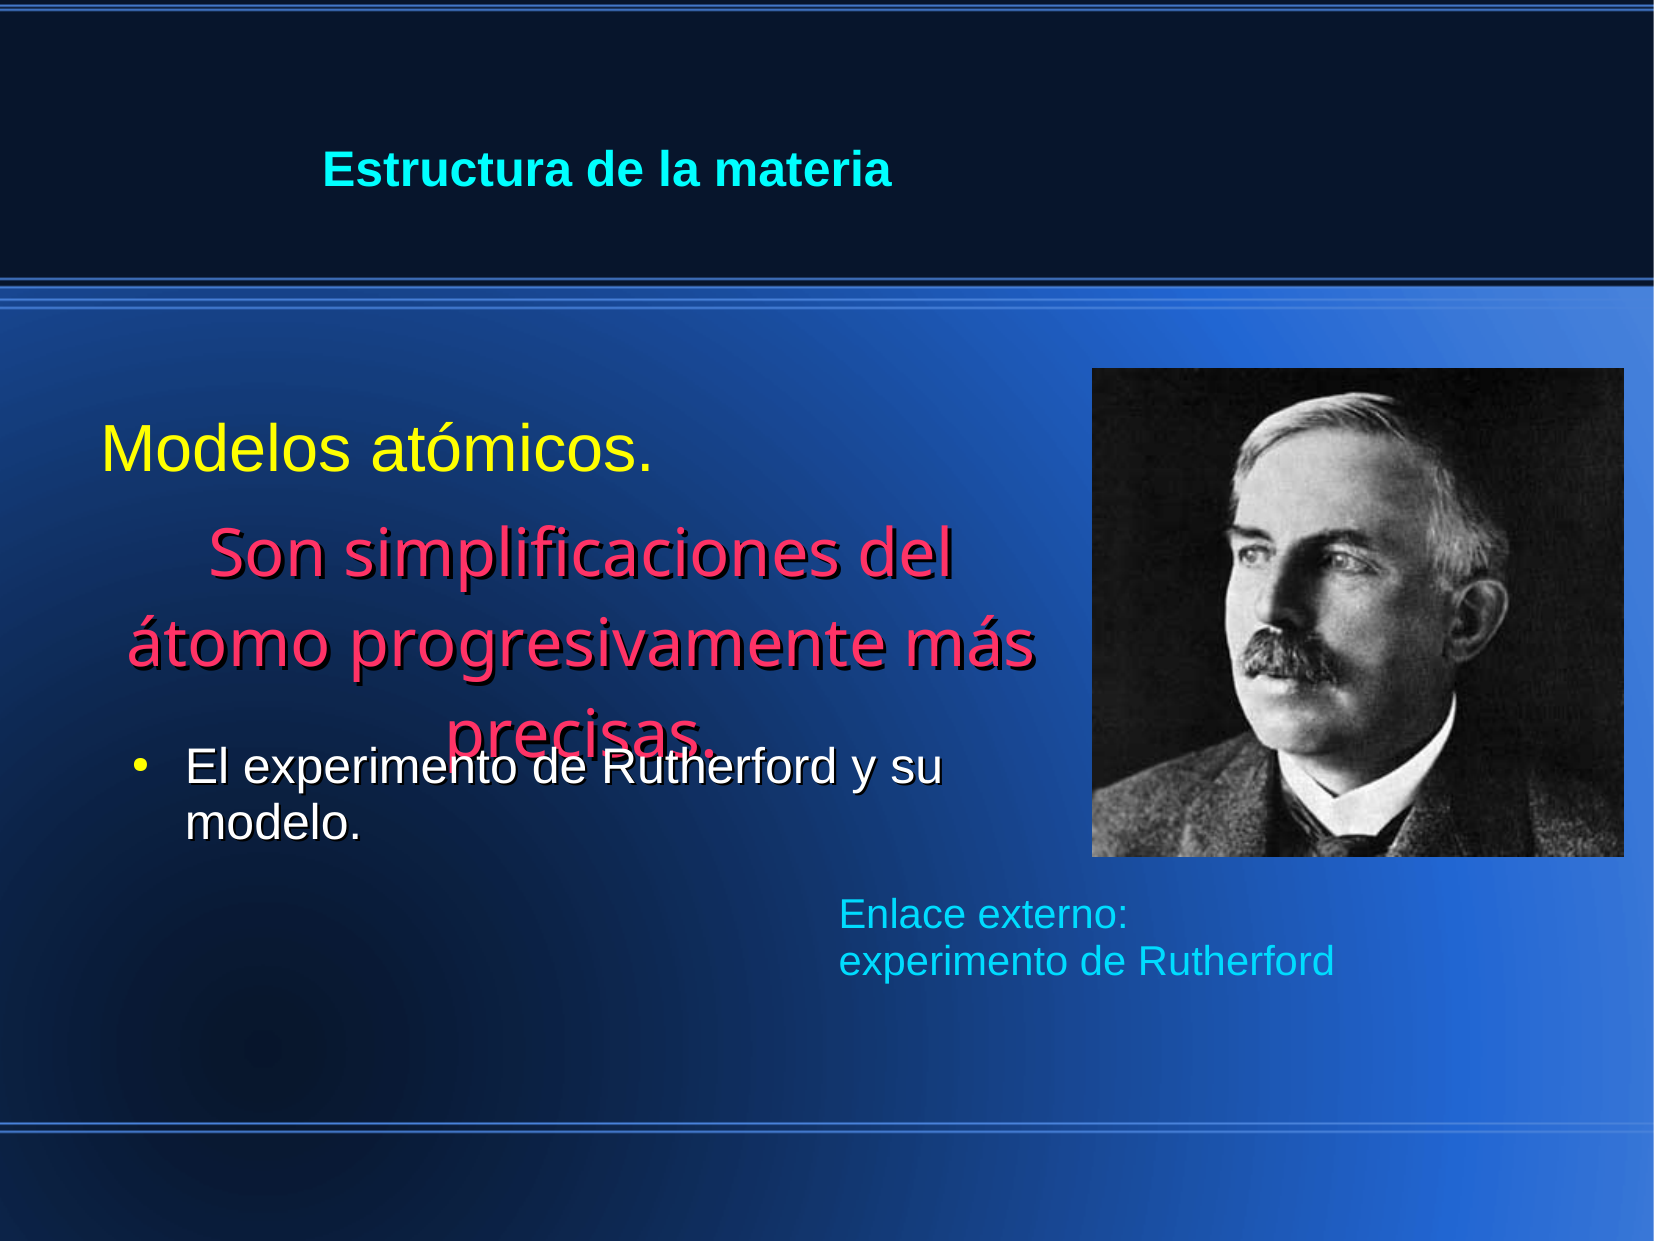

Estructura de la materia
# Modelos atómicos.
Son simplificaciones del átomo progresivamente más precisas.
El experimento de Rutherford y su modelo.
Enlace externo: experimento de Rutherford